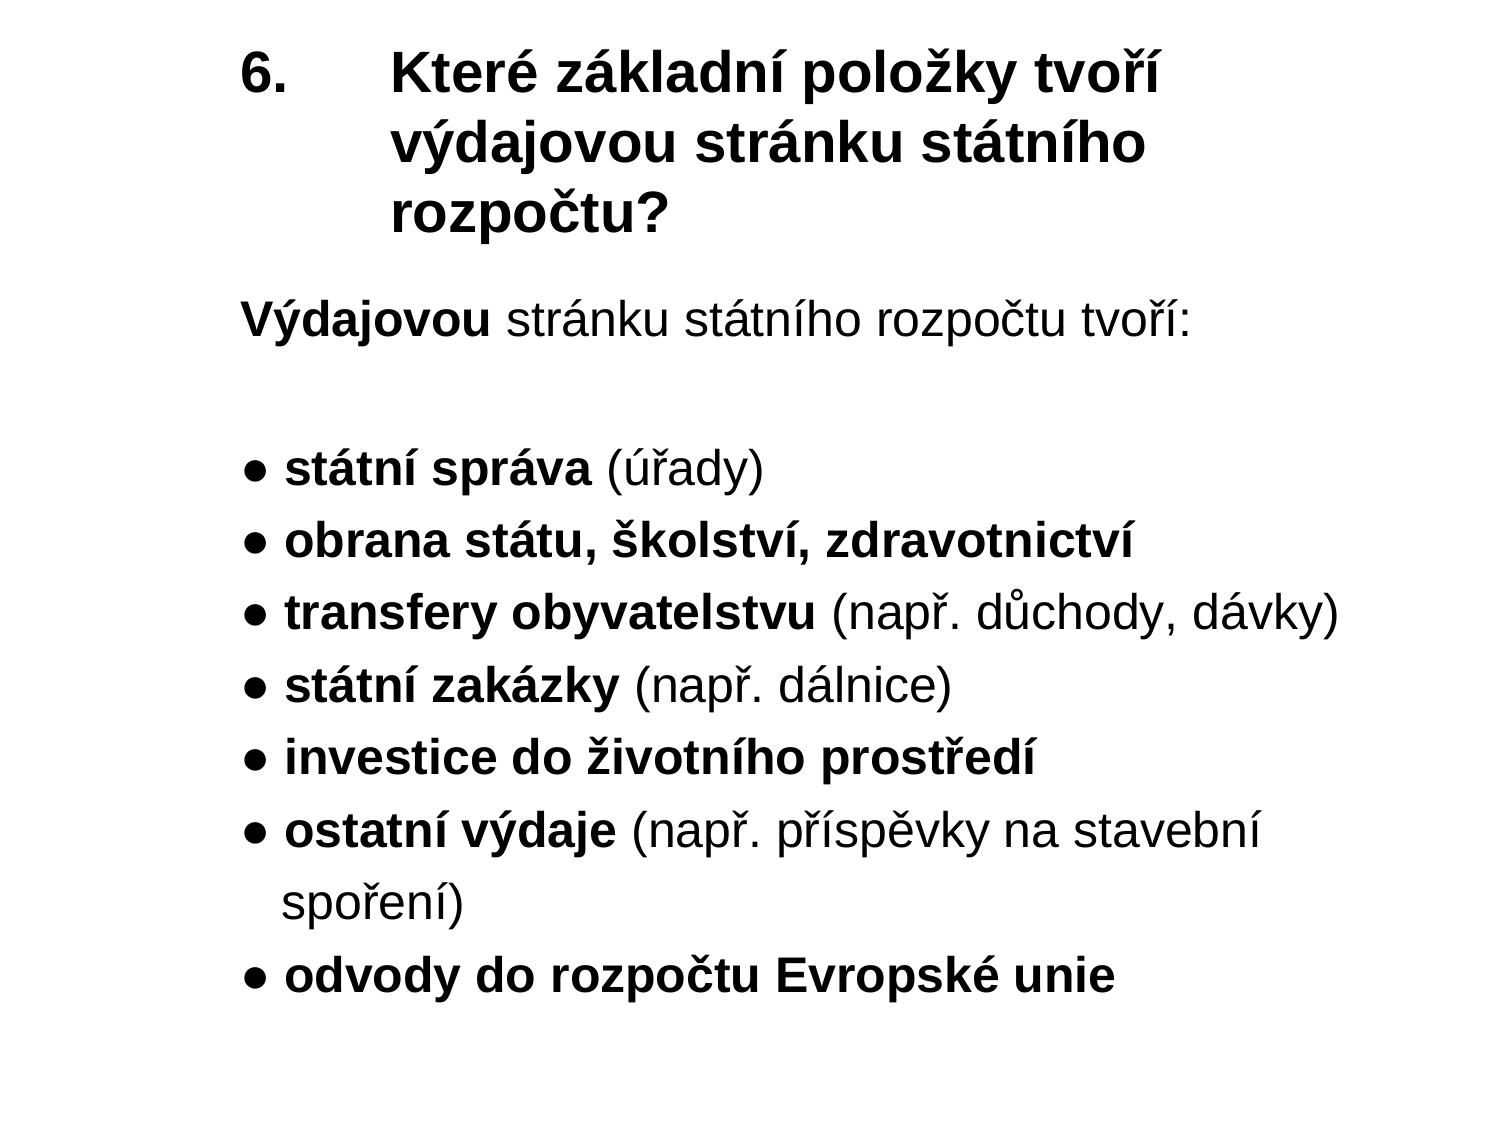

# 6.	Které základní položky tvoří výdajovou stránku státního rozpočtu?
		Výdajovou stránku státního rozpočtu tvoří:
		● státní správa (úřady)
		● obrana státu, školství, zdravotnictví
		● transfery obyvatelstvu (např. důchody, dávky)
		● státní zakázky (např. dálnice)
		● investice do životního prostředí
		● ostatní výdaje (např. příspěvky na stavební
		 spoření)
		● odvody do rozpočtu Evropské unie